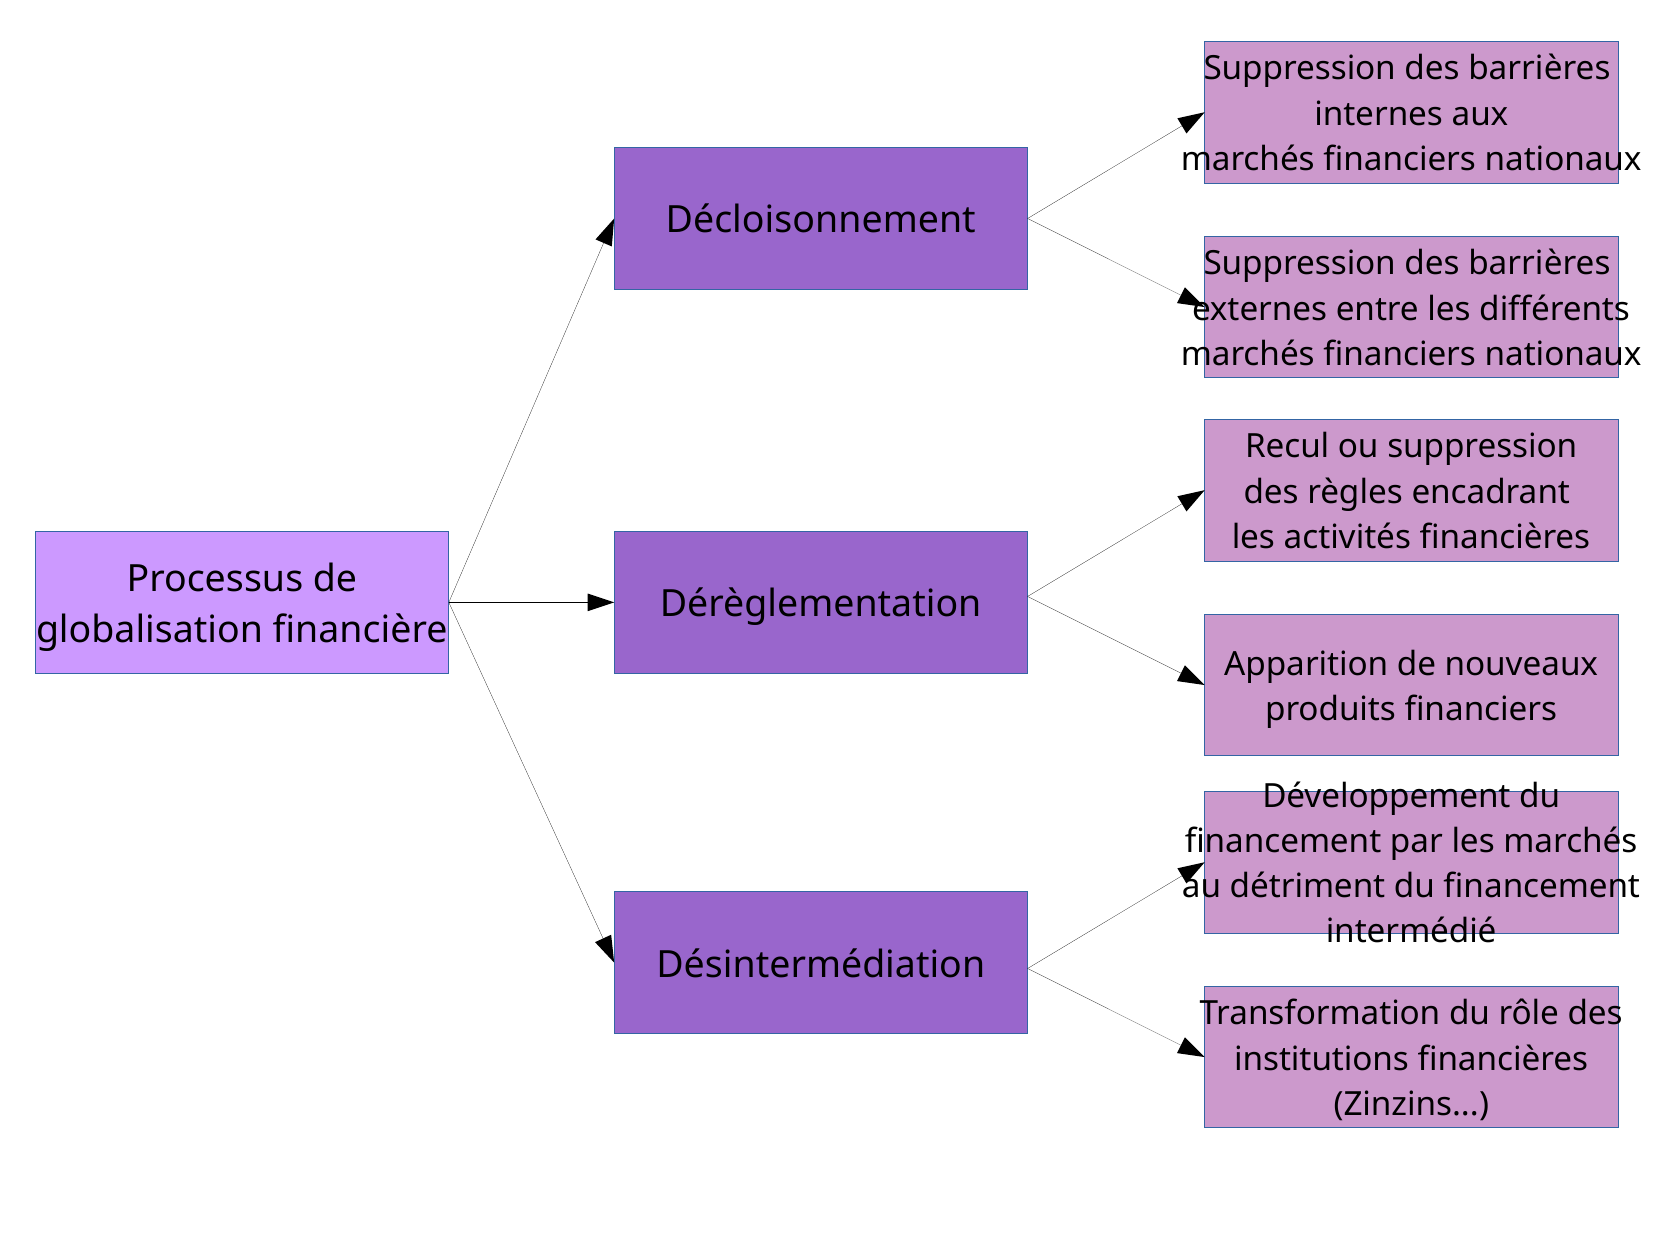

Suppression des barrières
internes aux
marchés financiers nationaux
Décloisonnement
Suppression des barrières
externes entre les différents
marchés financiers nationaux
Recul ou suppression
des règles encadrant
les activités financières
Processus de
globalisation financière
Dérèglementation
Apparition de nouveaux
produits financiers
Développement du
financement par les marchés
au détriment du financement
intermédié
Désintermédiation
Transformation du rôle des
institutions financières
(Zinzins...)